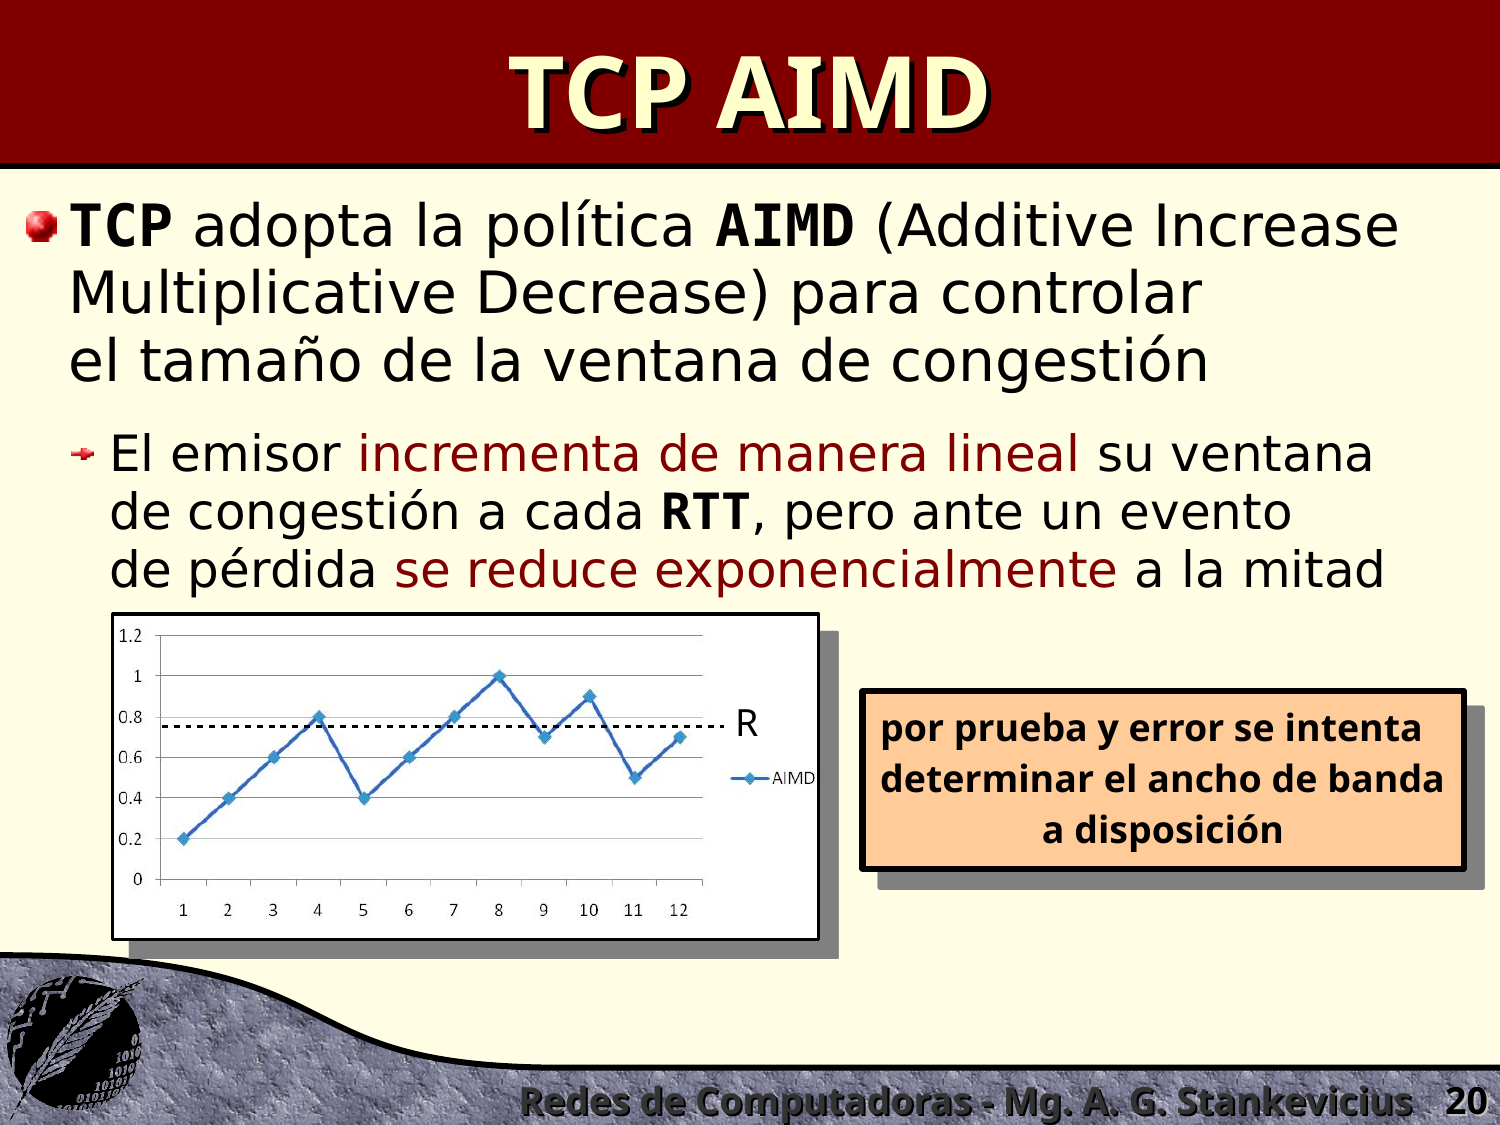

# TCP AIMD
TCP adopta la política AIMD (Additive Increase Multiplicative Decrease) para controlar
el tamaño de la ventana de congestión
El emisor incrementa de manera lineal su ventana
de congestión a cada RTT, pero ante un evento
de pérdida se reduce exponencialmente a la mitad
R
por prueba y error se intenta
determinar el ancho de banda
a disposición
20